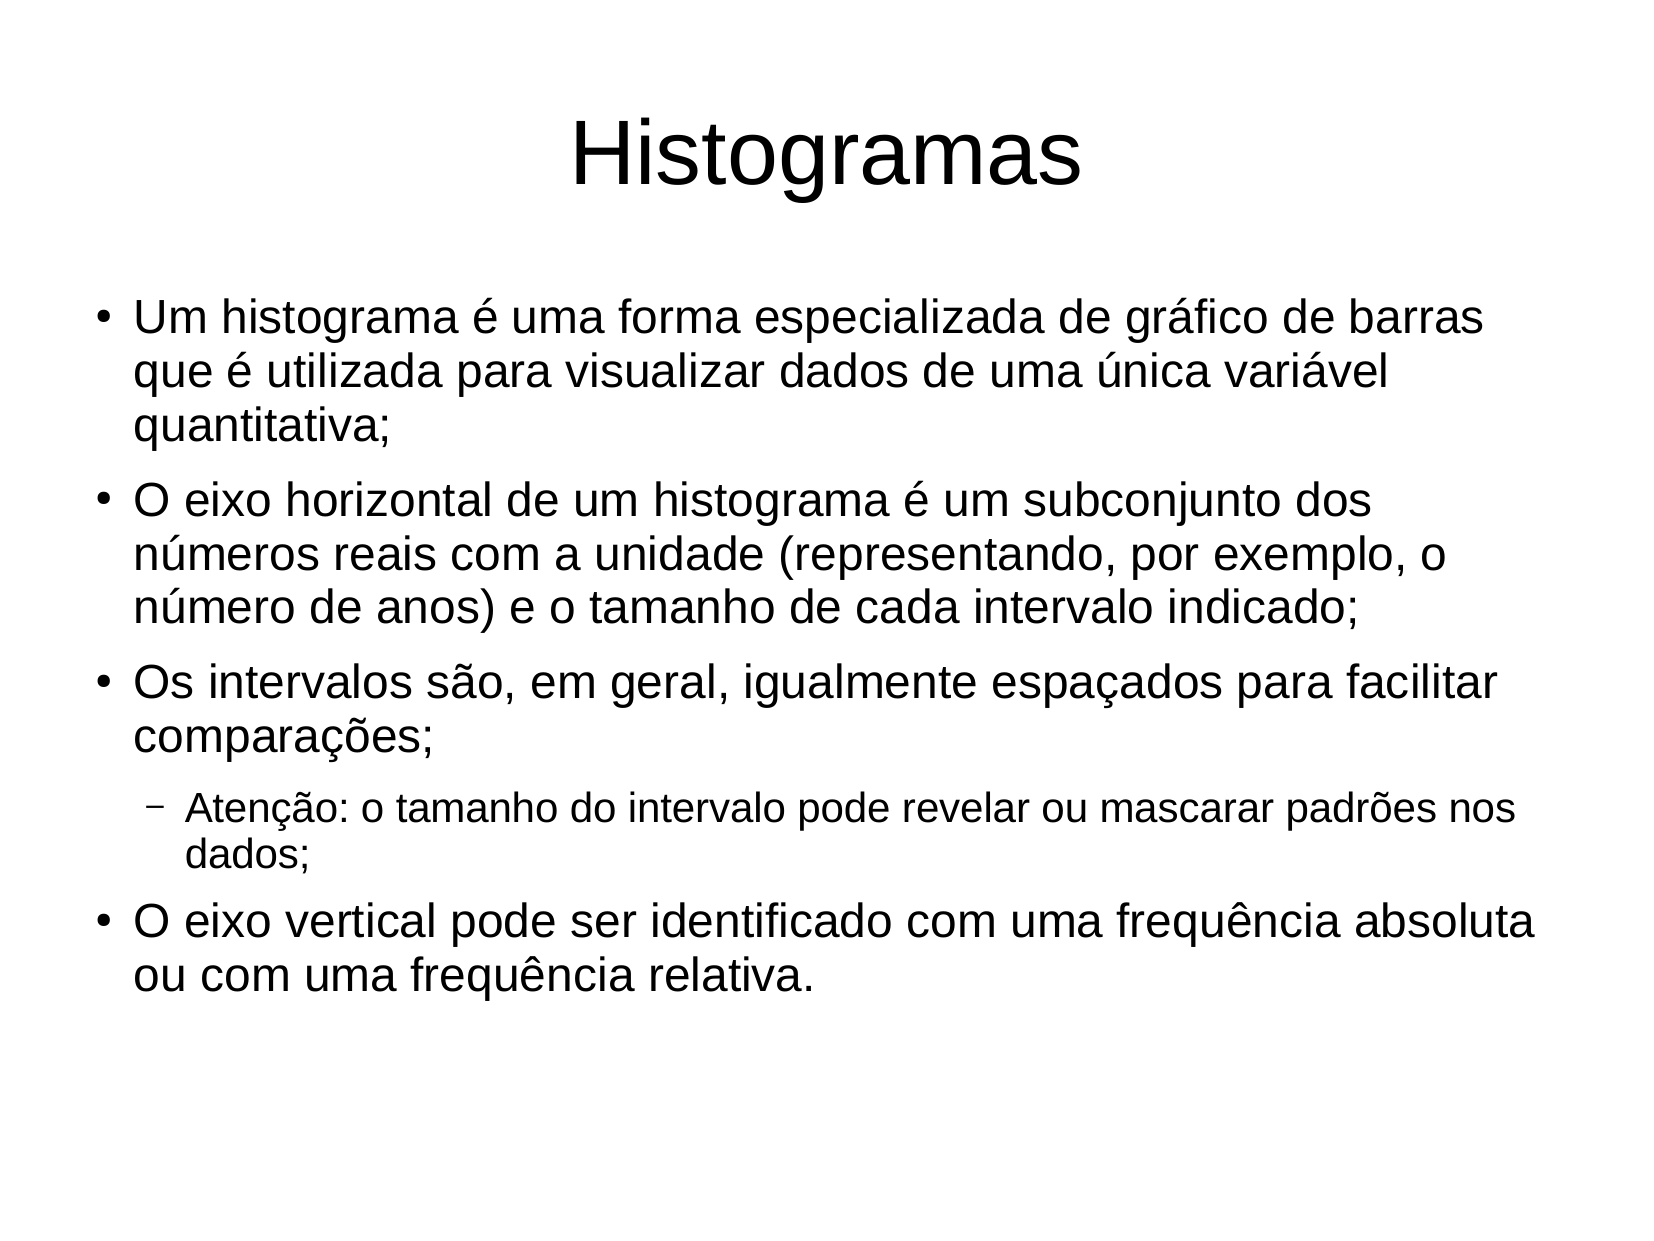

# Histogramas
Um histograma é uma forma especializada de gráfico de barras que é utilizada para visualizar dados de uma única variável quantitativa;
O eixo horizontal de um histograma é um subconjunto dos números reais com a unidade (representando, por exemplo, o número de anos) e o tamanho de cada intervalo indicado;
Os intervalos são, em geral, igualmente espaçados para facilitar comparações;
Atenção: o tamanho do intervalo pode revelar ou mascarar padrões nos dados;
O eixo vertical pode ser identificado com uma frequência absoluta ou com uma frequência relativa.